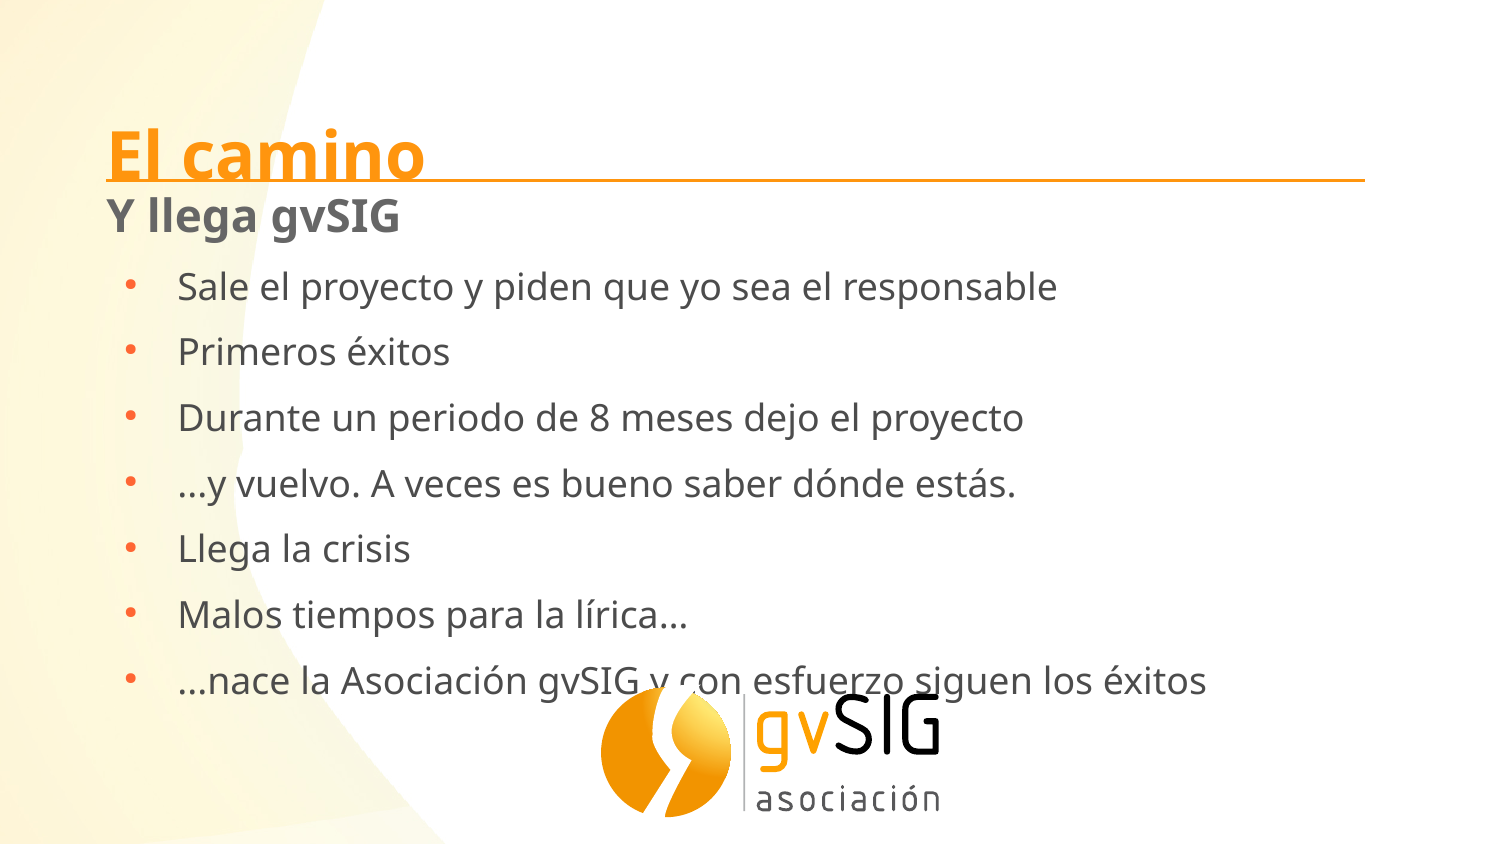

# El camino
Y llega gvSIG
Sale el proyecto y piden que yo sea el responsable
Primeros éxitos
Durante un periodo de 8 meses dejo el proyecto
...y vuelvo. A veces es bueno saber dónde estás.
Llega la crisis
Malos tiempos para la lírica…
...nace la Asociación gvSIG y con esfuerzo siguen los éxitos